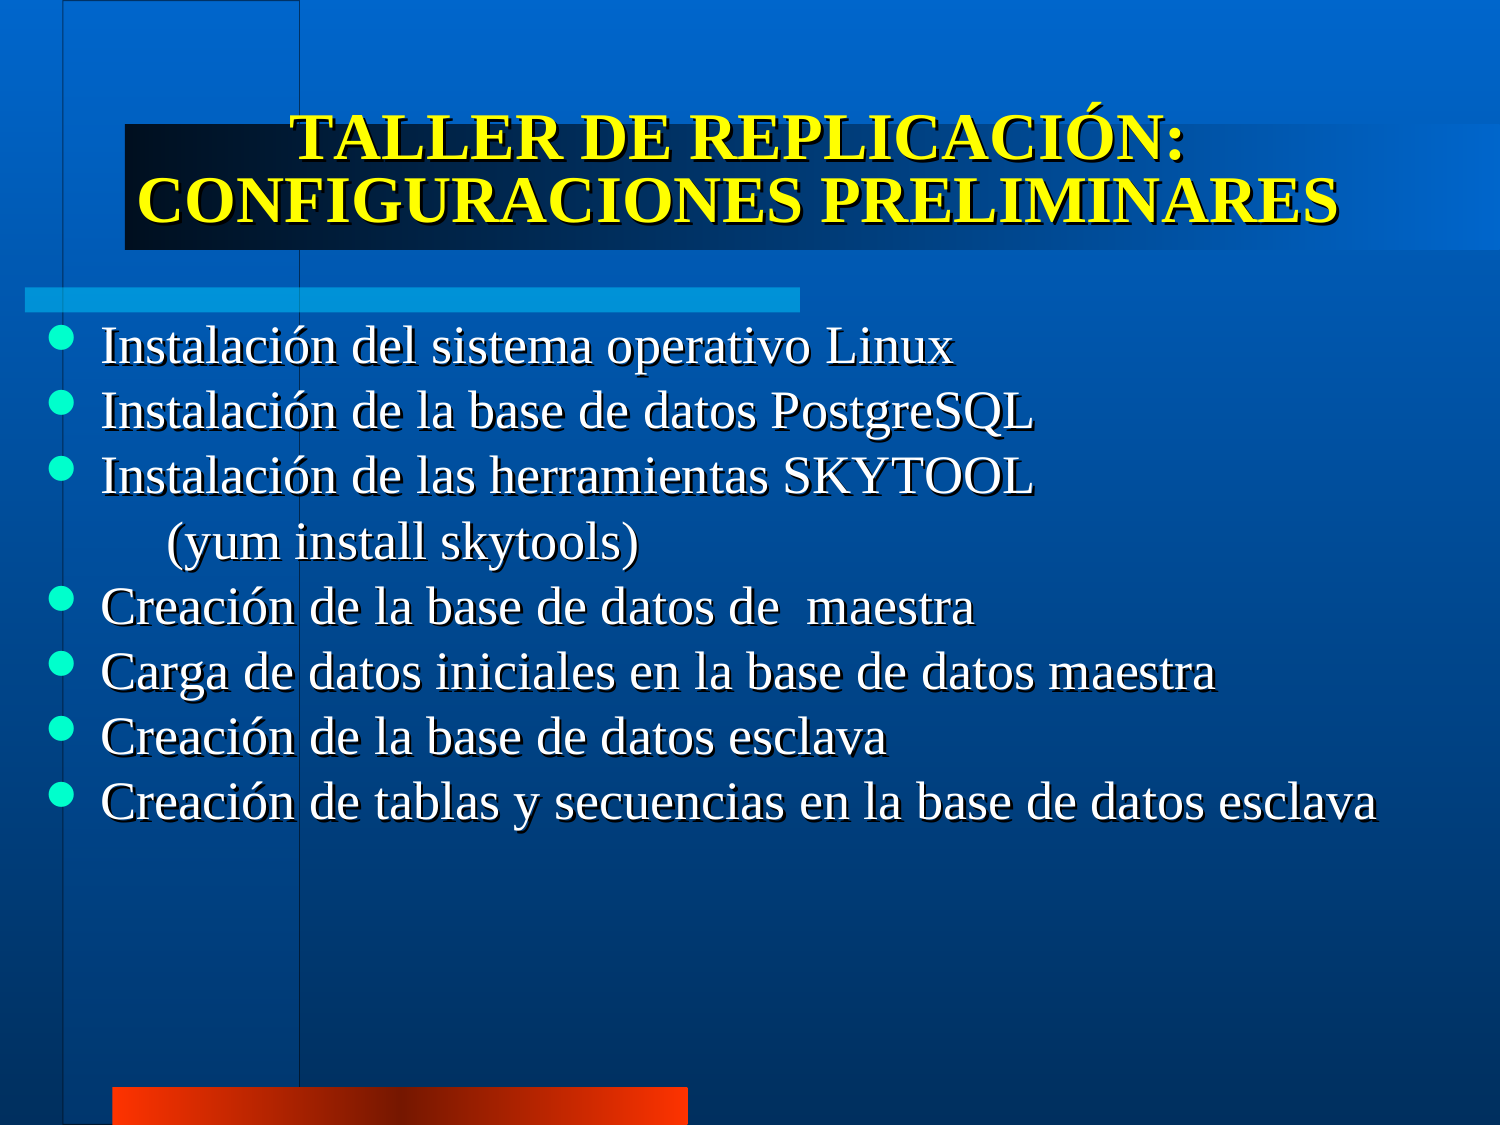

# TALLER DE REPLICACIÓN: CONFIGURACIONES PRELIMINARES
Instalación del sistema operativo Linux
Instalación de la base de datos PostgreSQL
Instalación de las herramientas SKYTOOL
 (yum install skytools)
Creación de la base de datos de maestra
Carga de datos iniciales en la base de datos maestra
Creación de la base de datos esclava
Creación de tablas y secuencias en la base de datos esclava